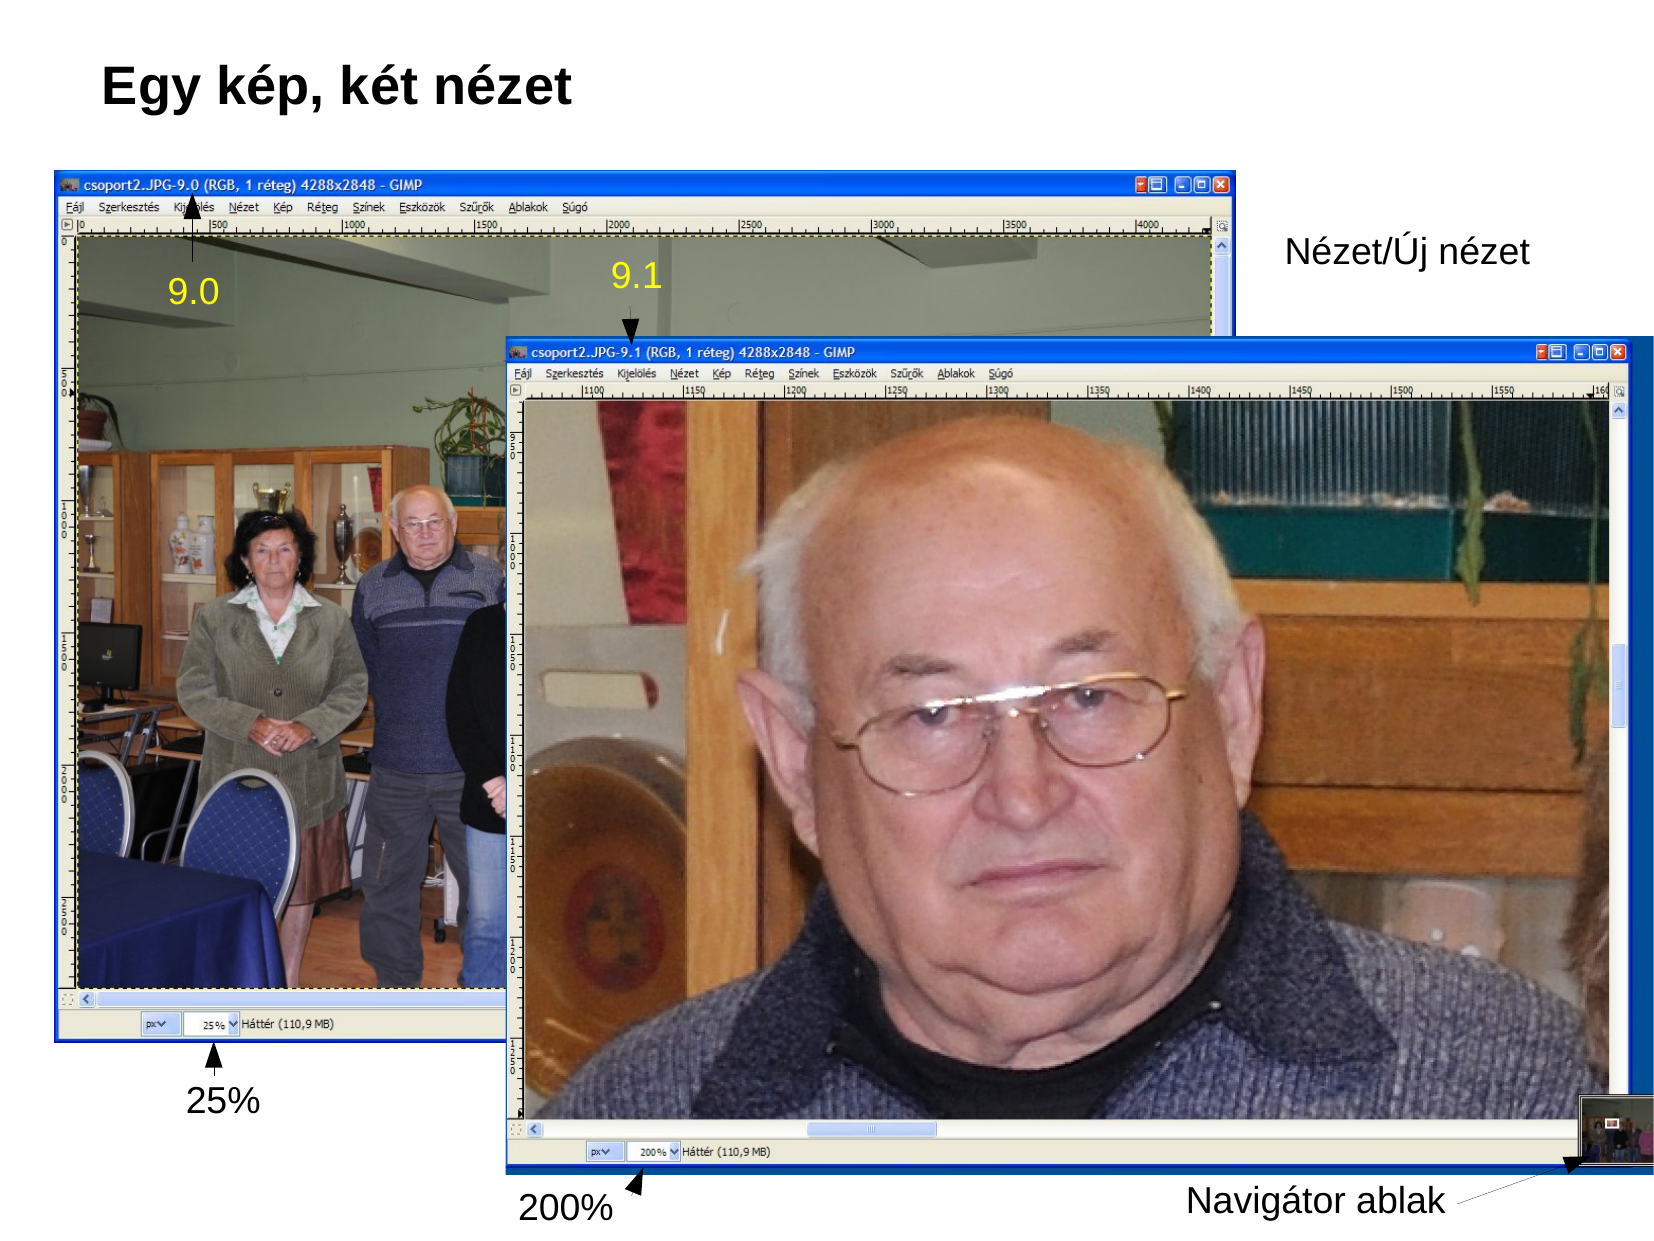

Egy kép, két nézet
Nézet/Új nézet
9.1
9.0
25%
Navigátor ablak
200%